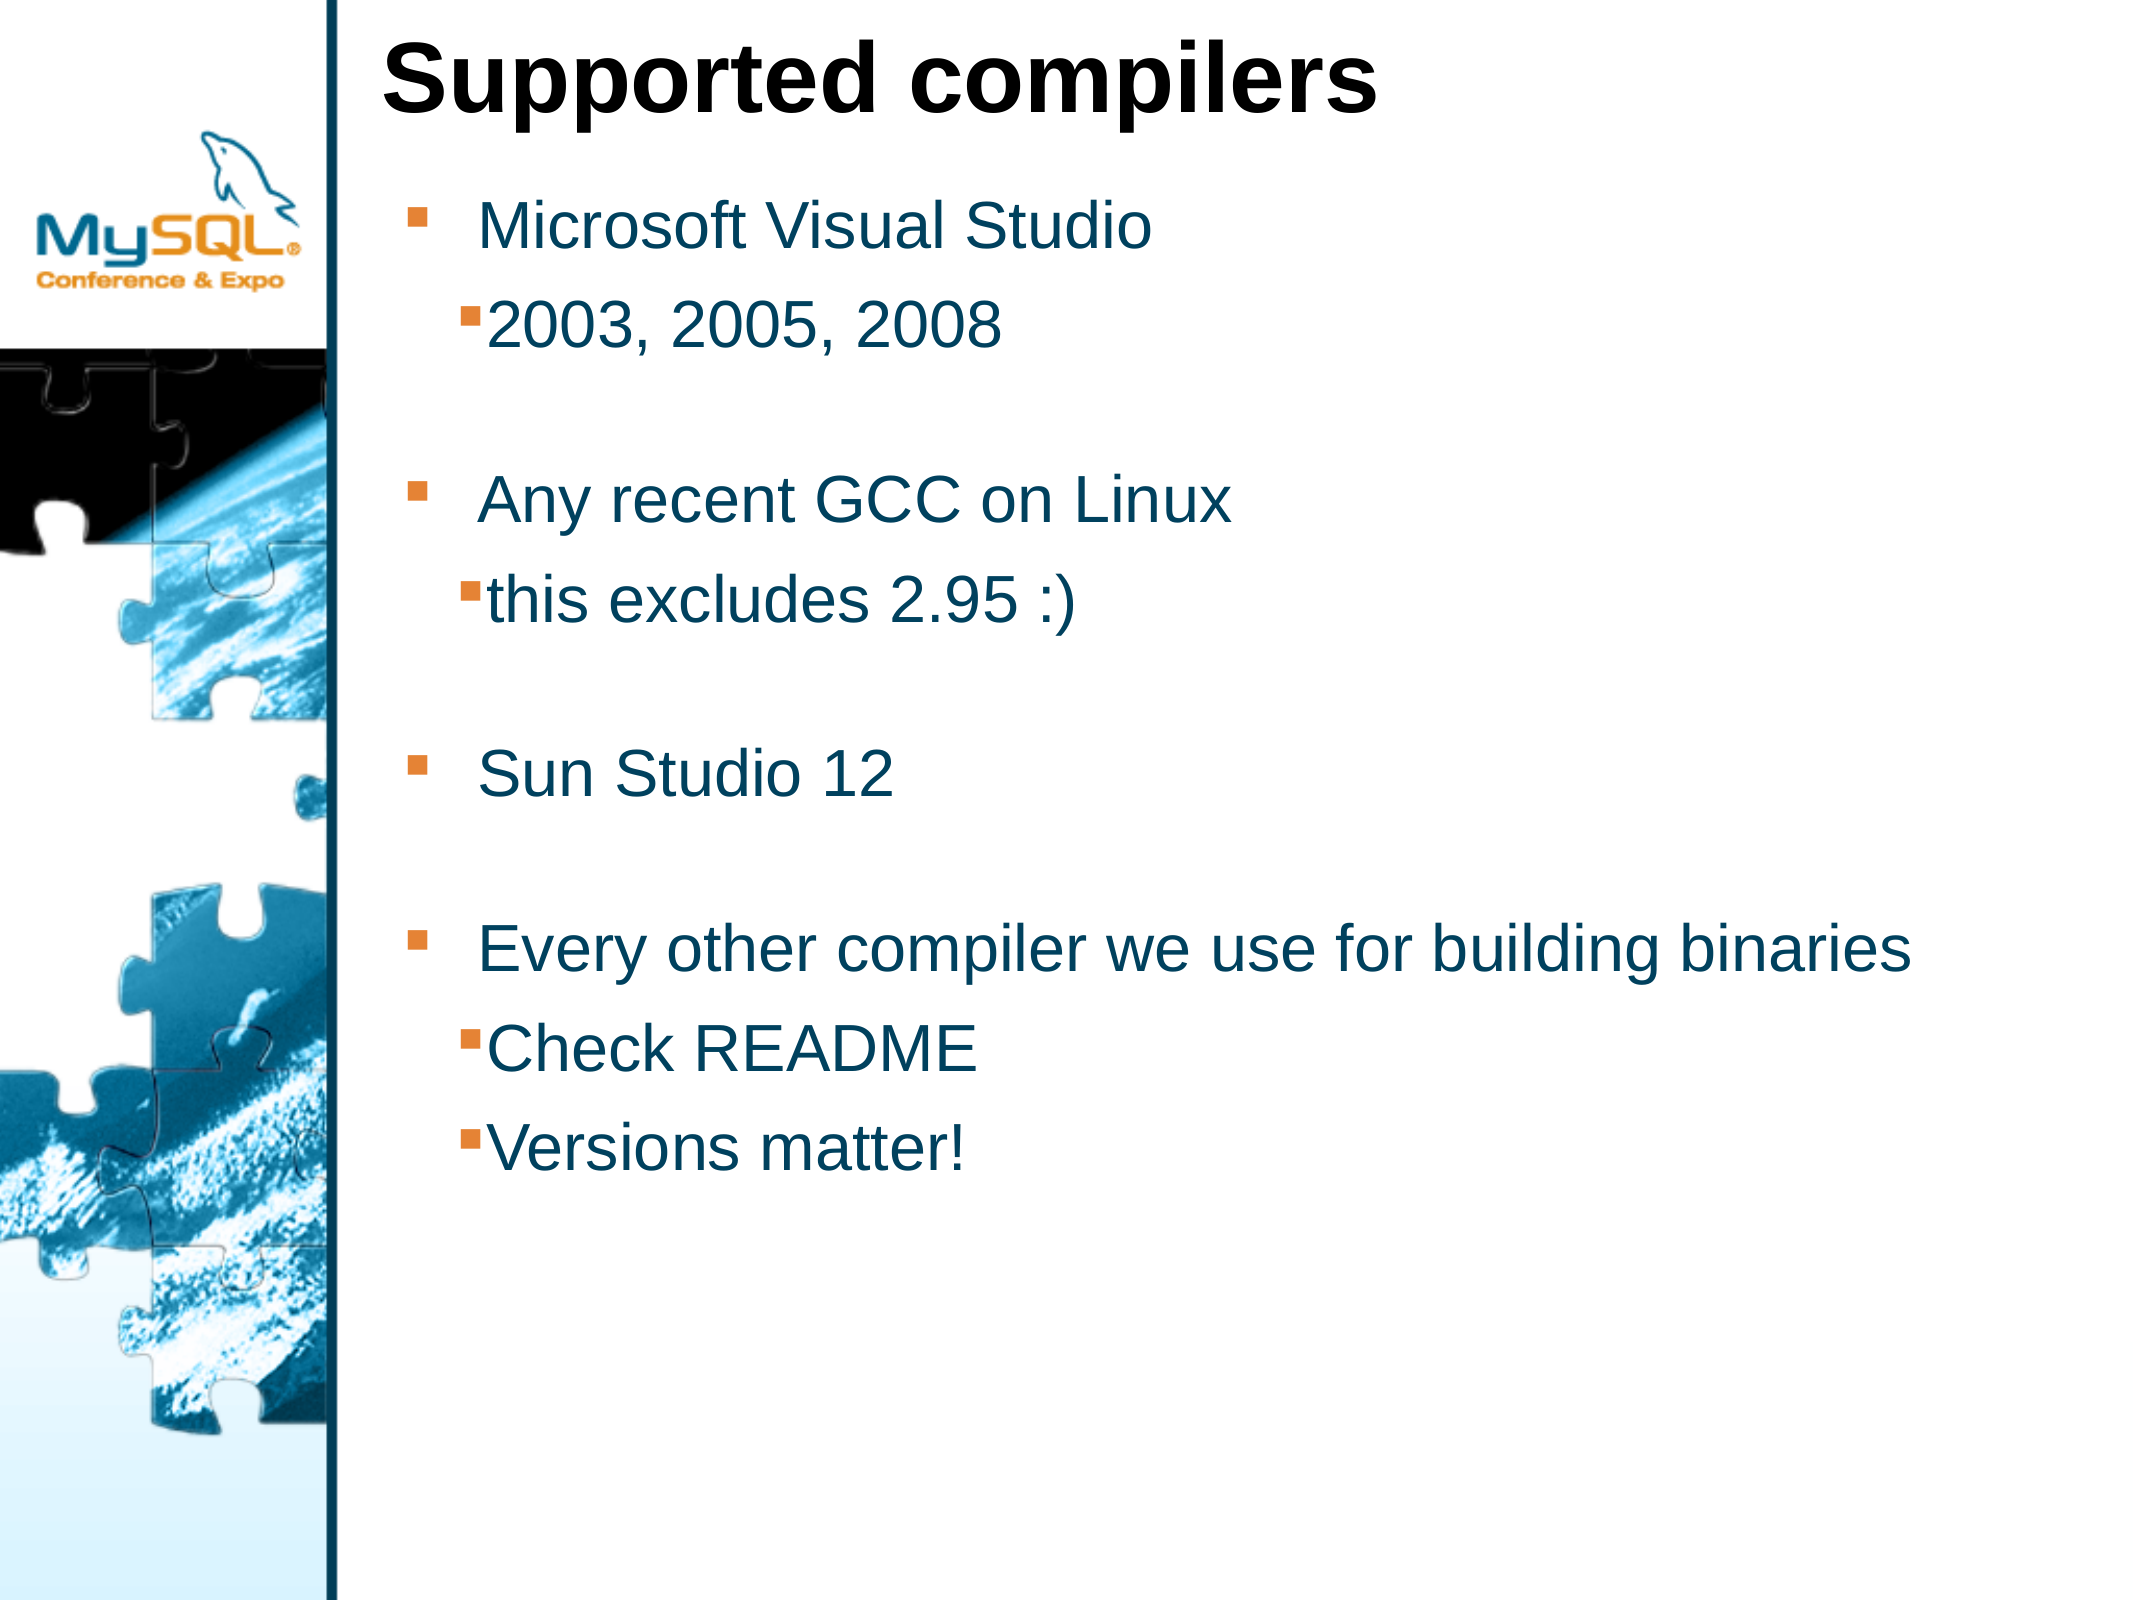

# Supported compilers
Microsoft Visual Studio
2003, 2005, 2008
Any recent GCC on Linux
this excludes 2.95 :)
Sun Studio 12
Every other compiler we use for building binaries
Check README
Versions matter!